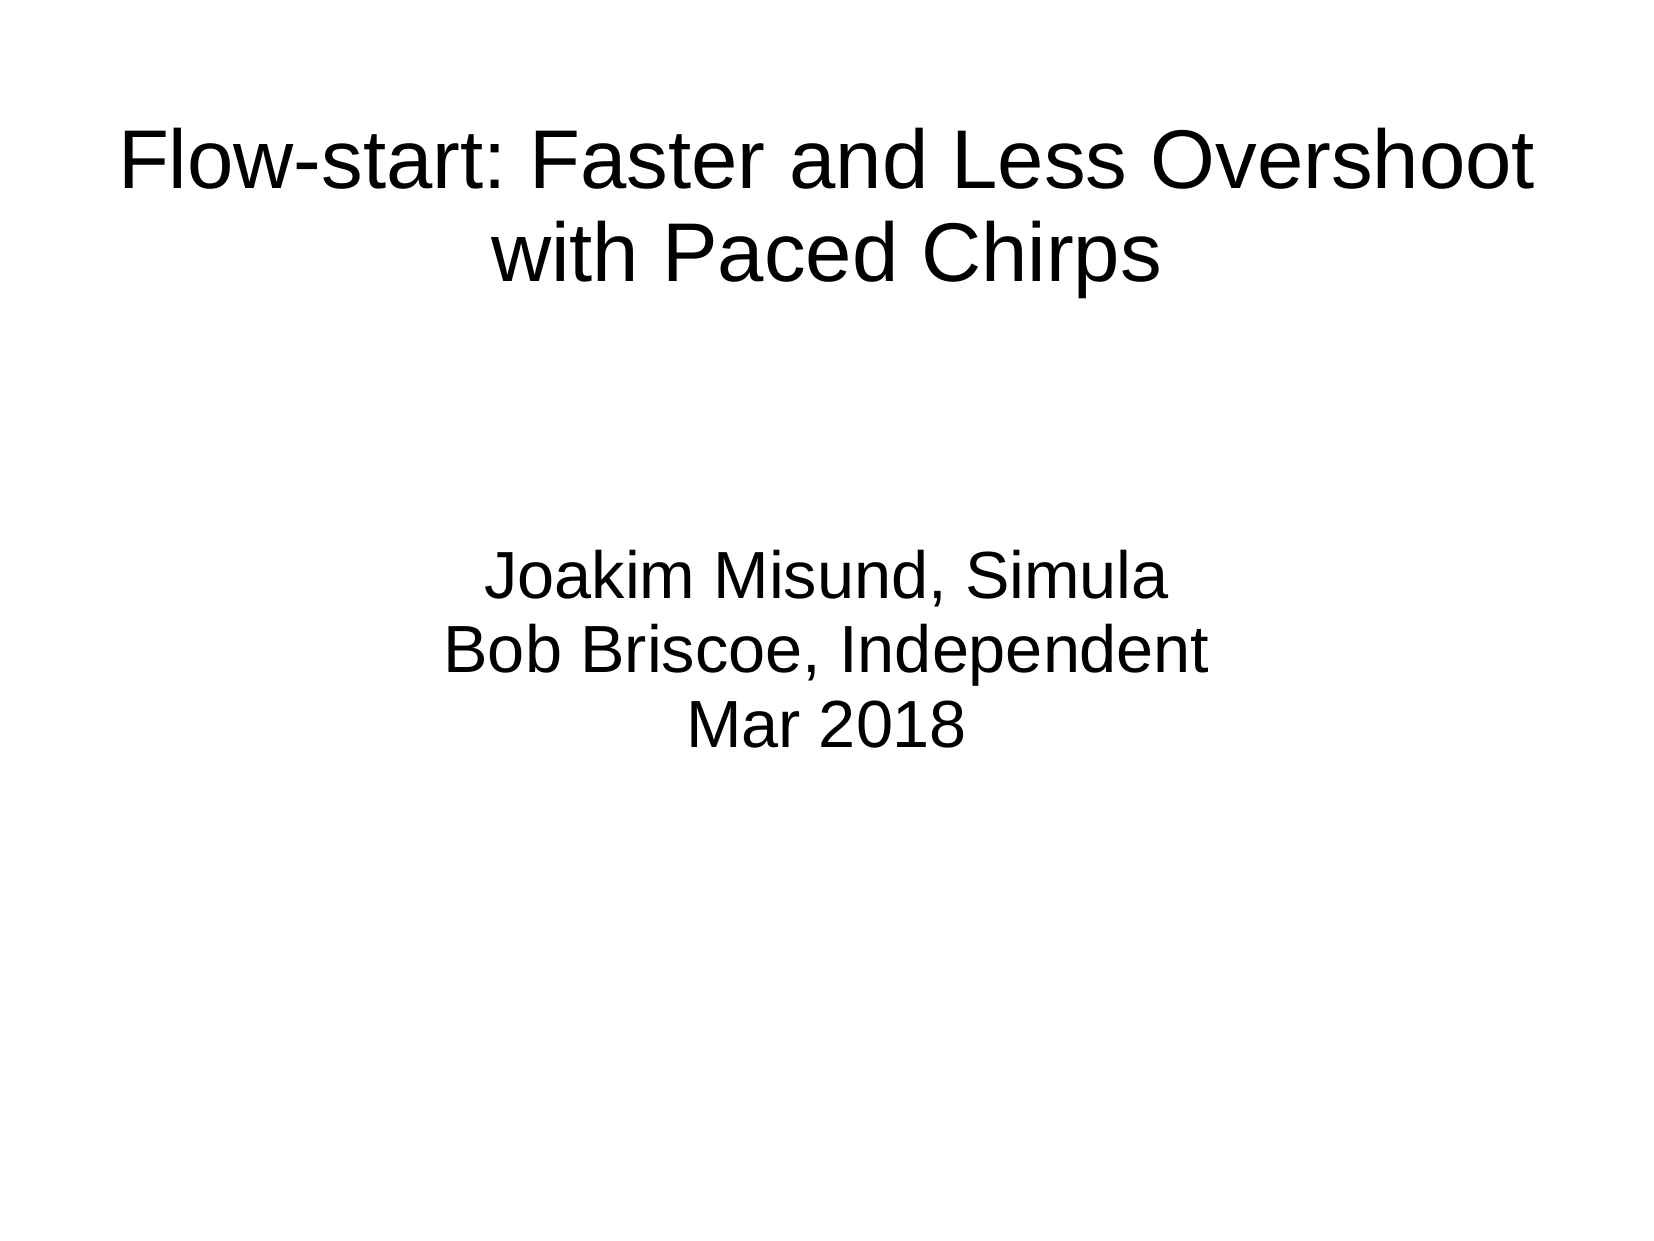

# Flow-start: Faster and Less Overshoot with Paced Chirps
Joakim Misund, Simula
Bob Briscoe, Independent
Mar 2018